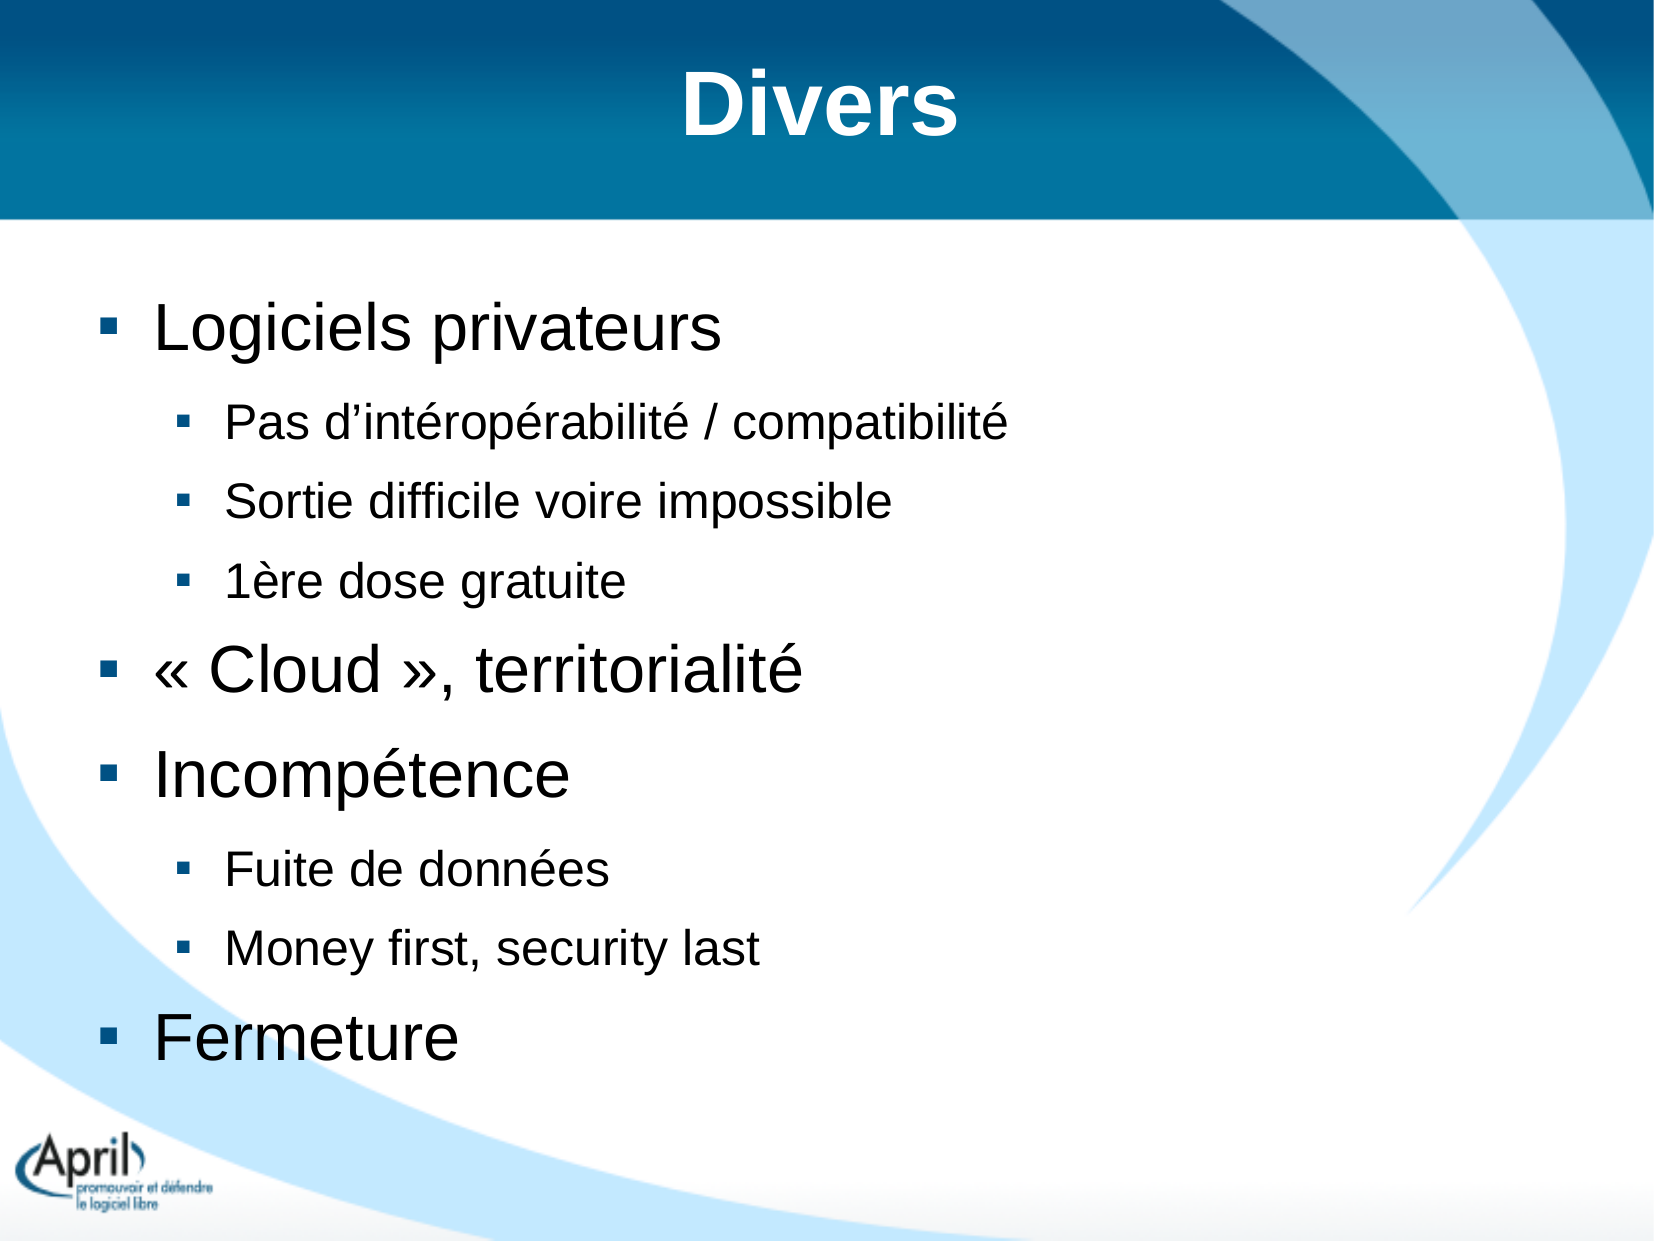

# Divers
Logiciels privateurs
Pas d’intéropérabilité / compatibilité
Sortie difficile voire impossible
1ère dose gratuite
« Cloud », territorialité
Incompétence
Fuite de données
Money first, security last
Fermeture